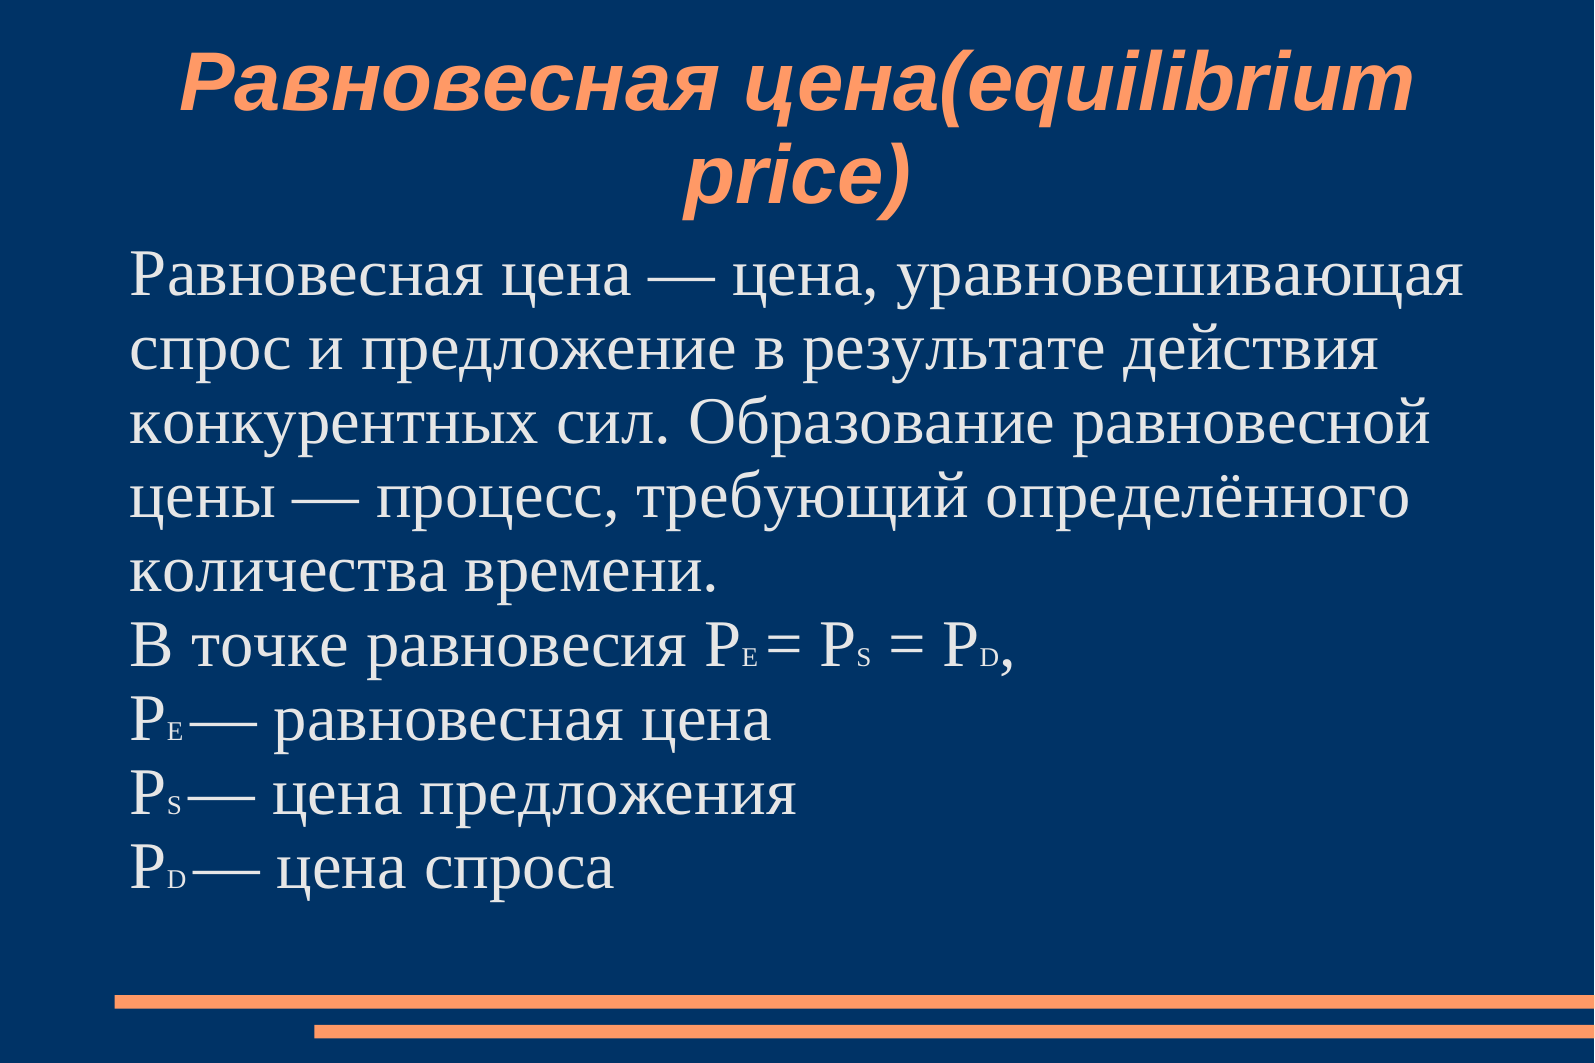

# Равновесная цена(equilibrium price)
Равновесная цена — цена, уравновешивающая спрос и предложение в результате действия конкурентных сил. Образование равновесной цены — процесс, требующий определённого количества времени.
В точке равновесия PE = PS = PD,
PE — равновесная цена
PS — цена предложения
PD — цена спроса